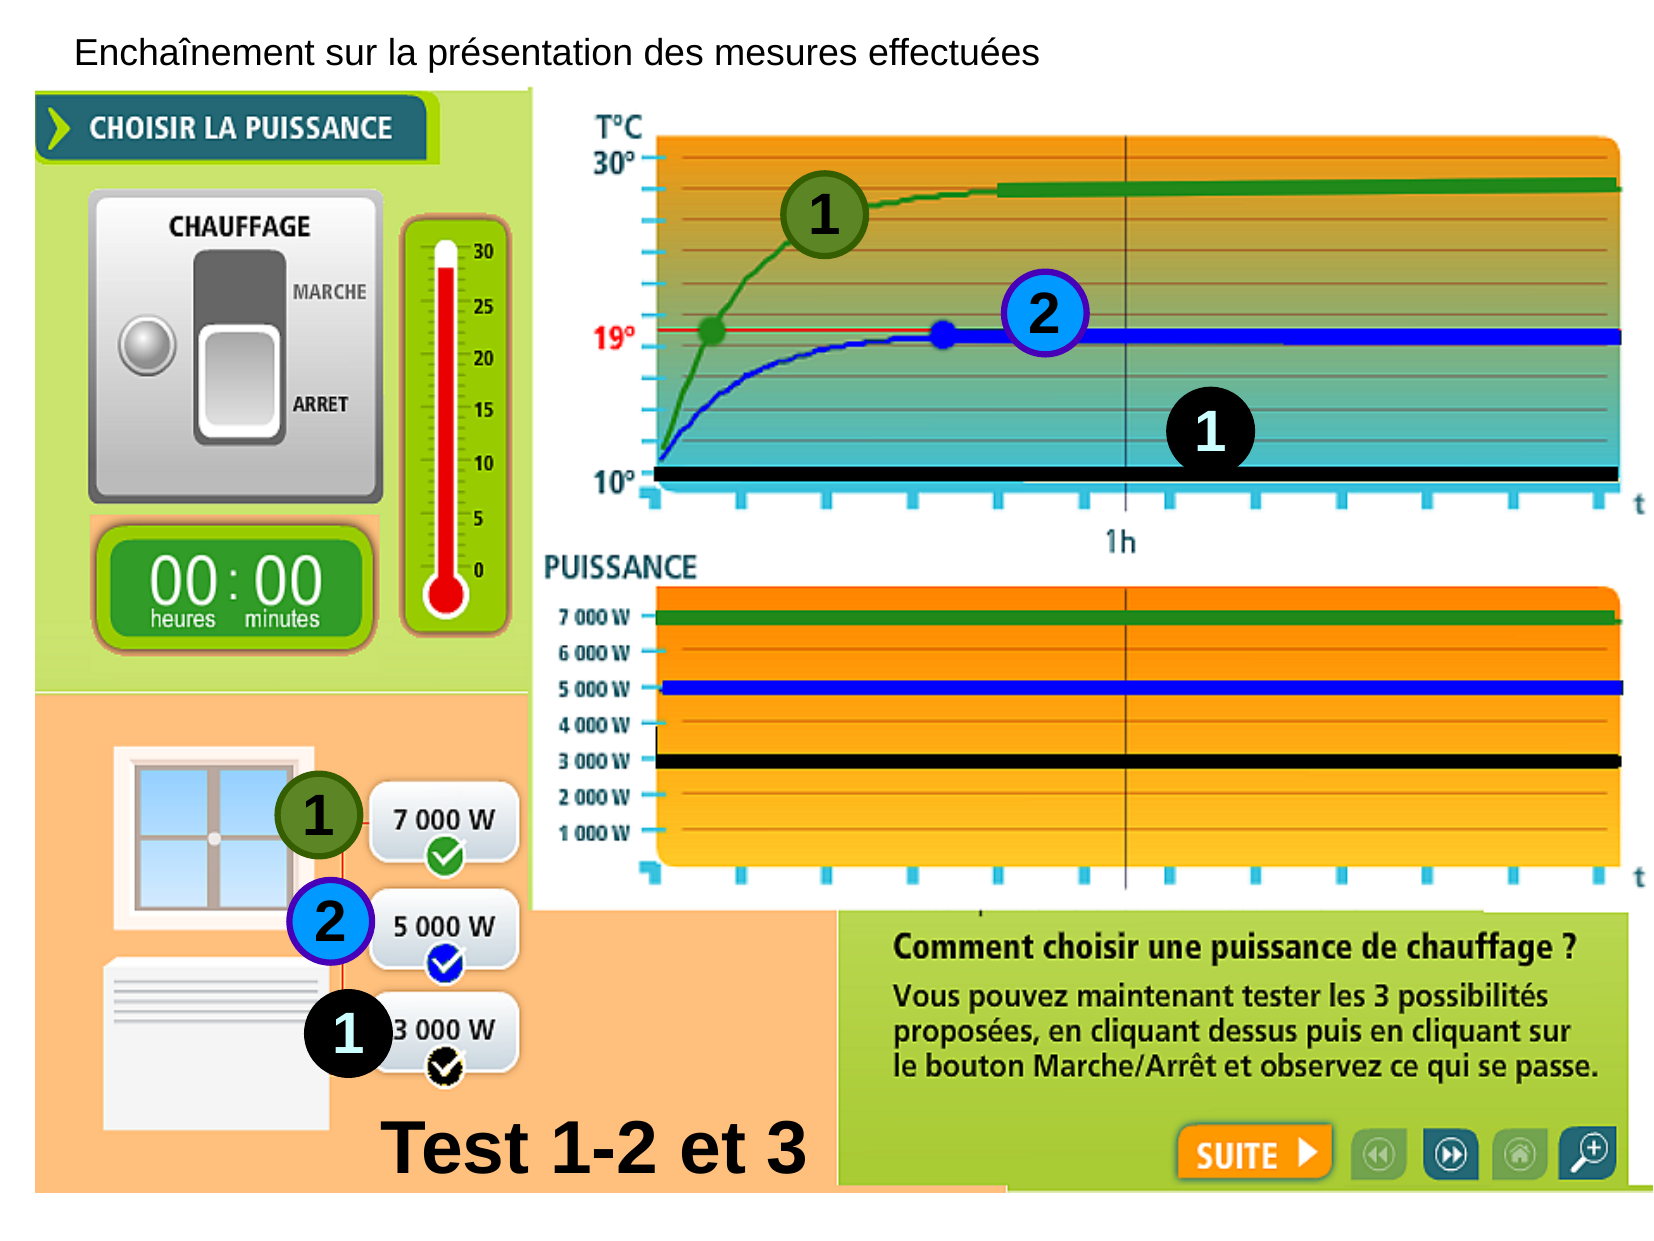

Enchaînement sur la présentation des mesures effectuées
1
2
1
1
2
1
Test 1-2 et 3